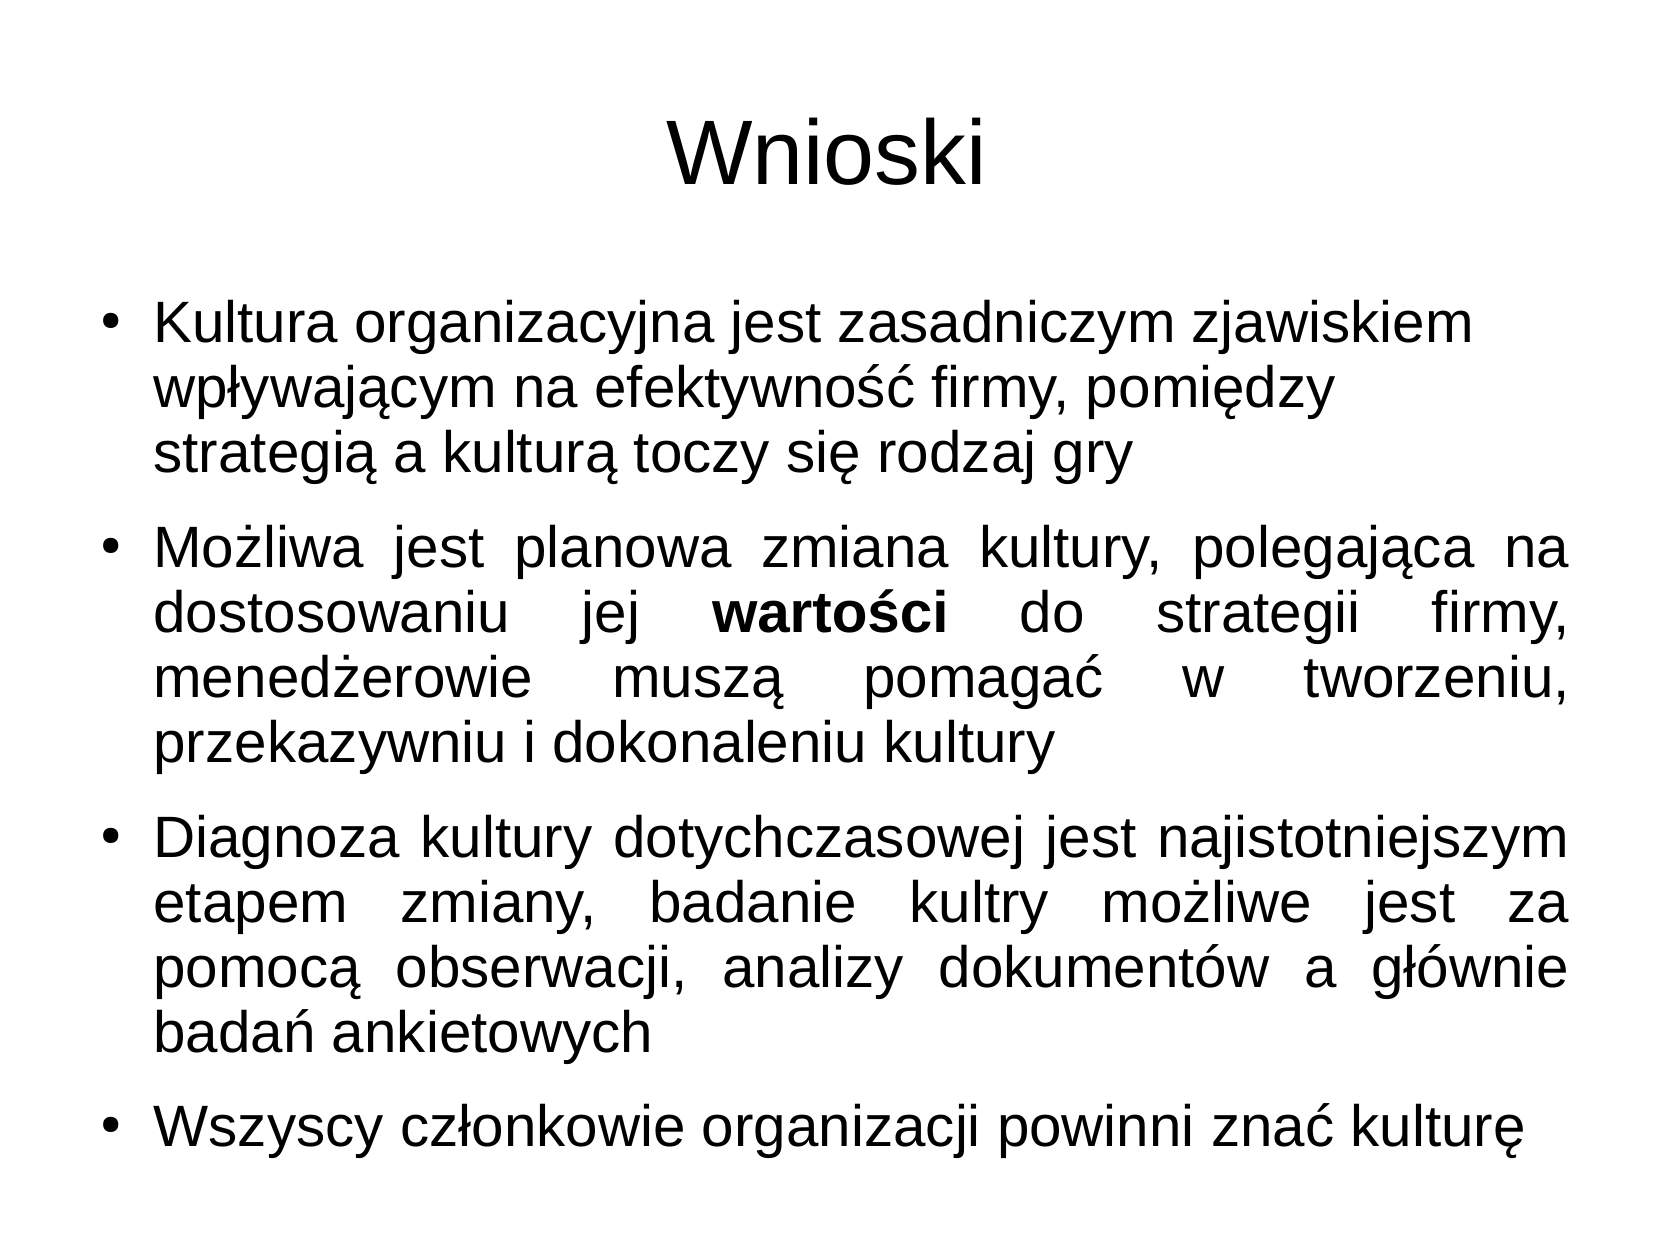

# Wnioski
Kultura organizacyjna jest zasadniczym zjawiskiem wpływającym na efektywność firmy, pomiędzy strategią a kulturą toczy się rodzaj gry
Możliwa jest planowa zmiana kultury, polegająca na dostosowaniu jej wartości do strategii firmy, menedżerowie muszą pomagać w tworzeniu, przekazywniu i dokonaleniu kultury
Diagnoza kultury dotychczasowej jest najistotniejszym etapem zmiany, badanie kultry możliwe jest za pomocą obserwacji, analizy dokumentów a głównie badań ankietowych
Wszyscy członkowie organizacji powinni znać kulturę